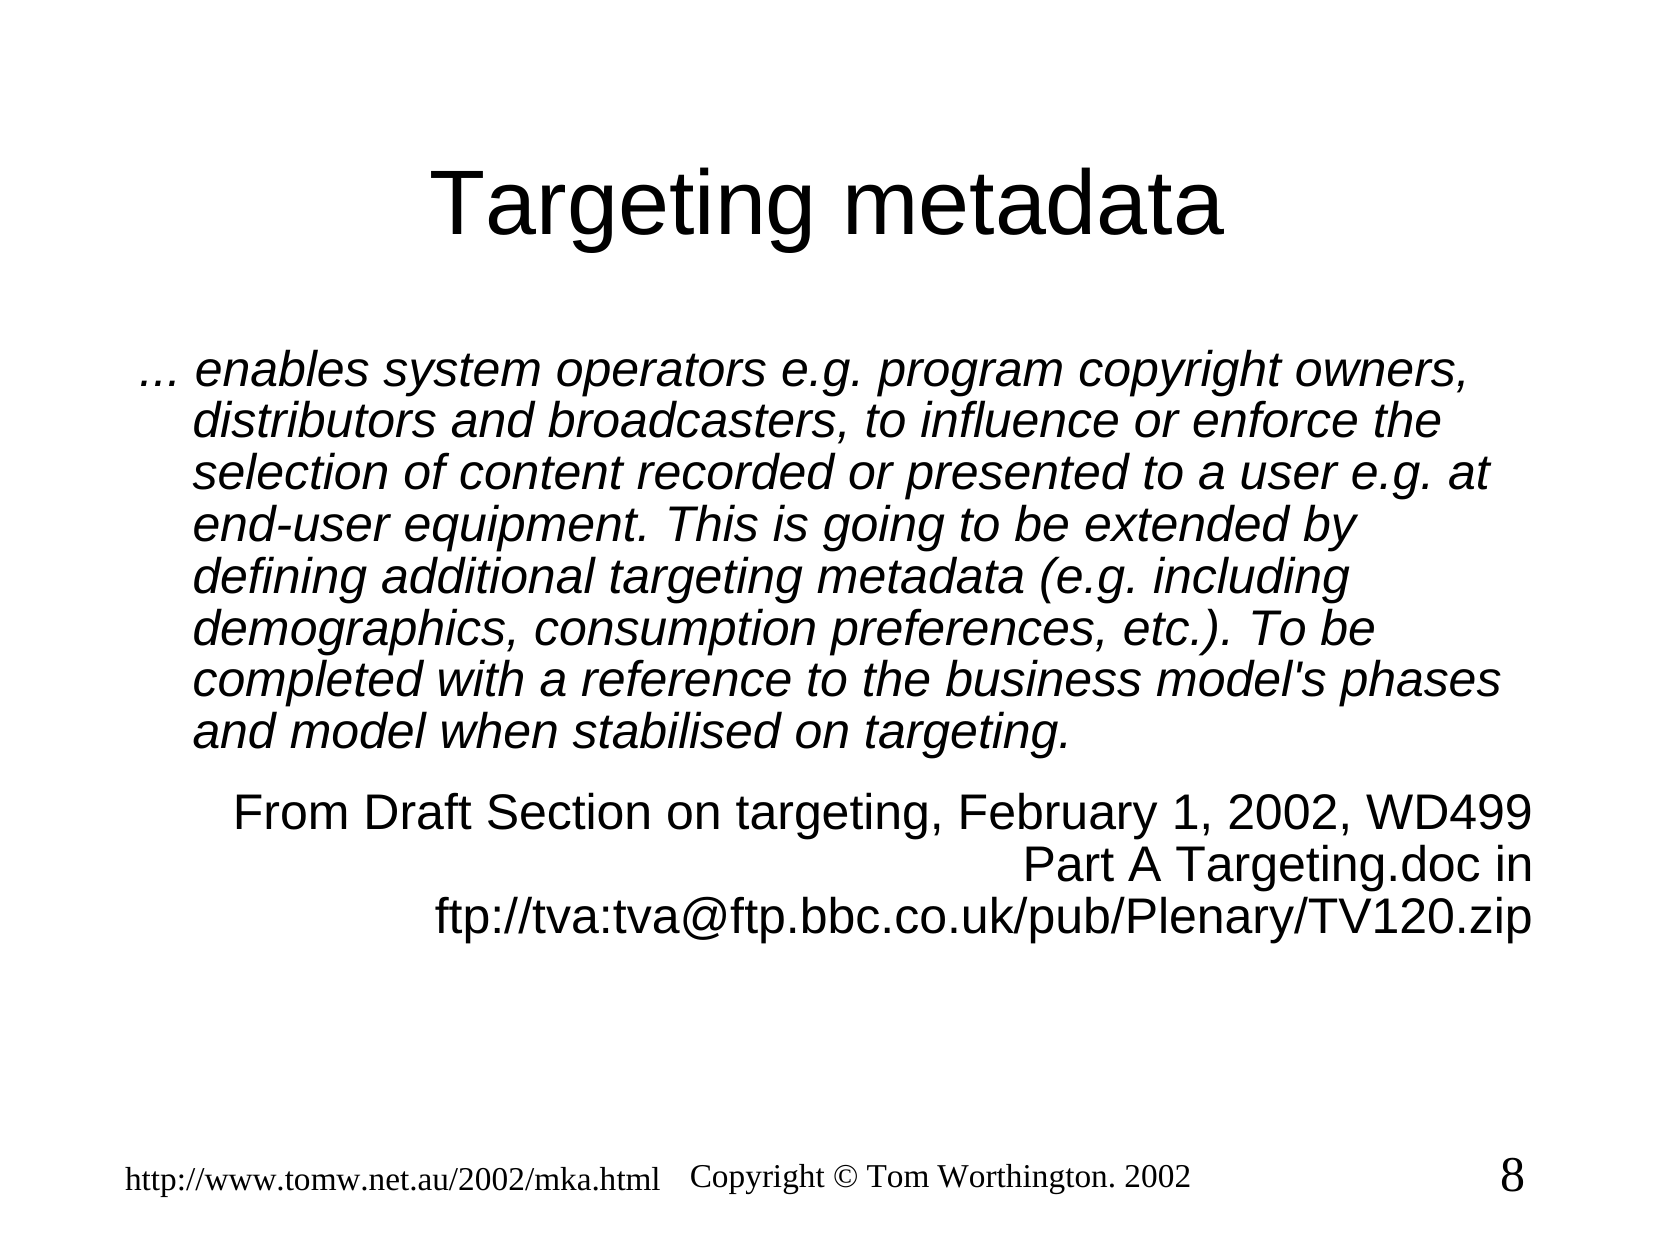

# Targeting metadata
... enables system operators e.g. program copyright owners, distributors and broadcasters, to influence or enforce the selection of content recorded or presented to a user e.g. at end-user equipment. This is going to be extended by defining additional targeting metadata (e.g. including demographics, consumption preferences, etc.). To be completed with a reference to the business model's phases and model when stabilised on targeting.
From Draft Section on targeting, February 1, 2002, WD499 Part A Targeting.doc in ftp://tva:tva@ftp.bbc.co.uk/pub/Plenary/TV120.zip